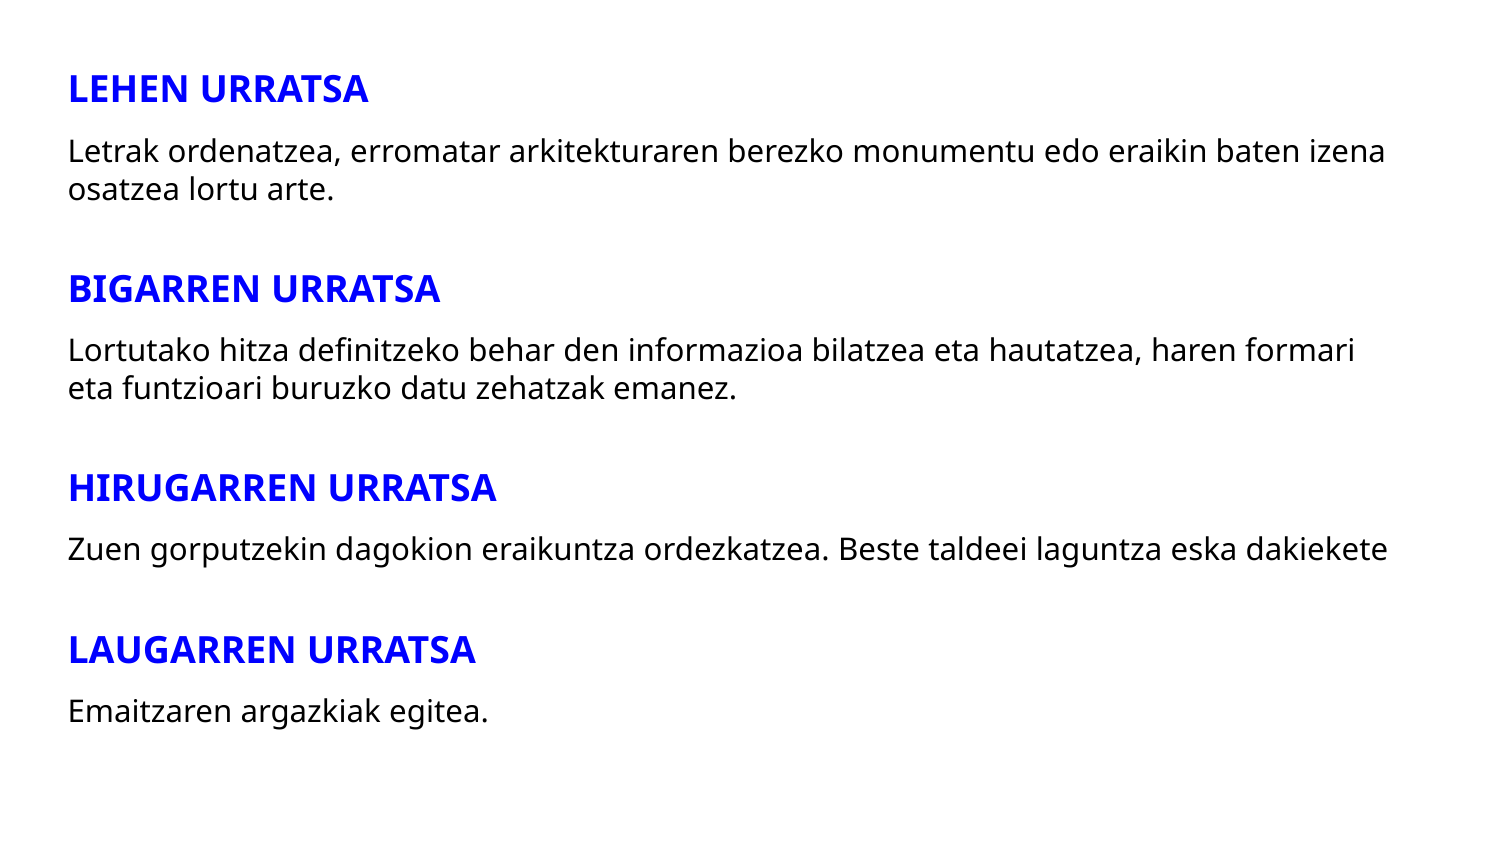

LEHEN URRATSA
Letrak ordenatzea, erromatar arkitekturaren berezko monumentu edo eraikin baten izena osatzea lortu arte.
BIGARREN URRATSA
Lortutako hitza definitzeko behar den informazioa bilatzea eta hautatzea, haren formari eta funtzioari buruzko datu zehatzak emanez.
HIRUGARREN URRATSA
Zuen gorputzekin dagokion eraikuntza ordezkatzea. Beste taldeei laguntza eska dakiekete
LAUGARREN URRATSA
Emaitzaren argazkiak egitea.